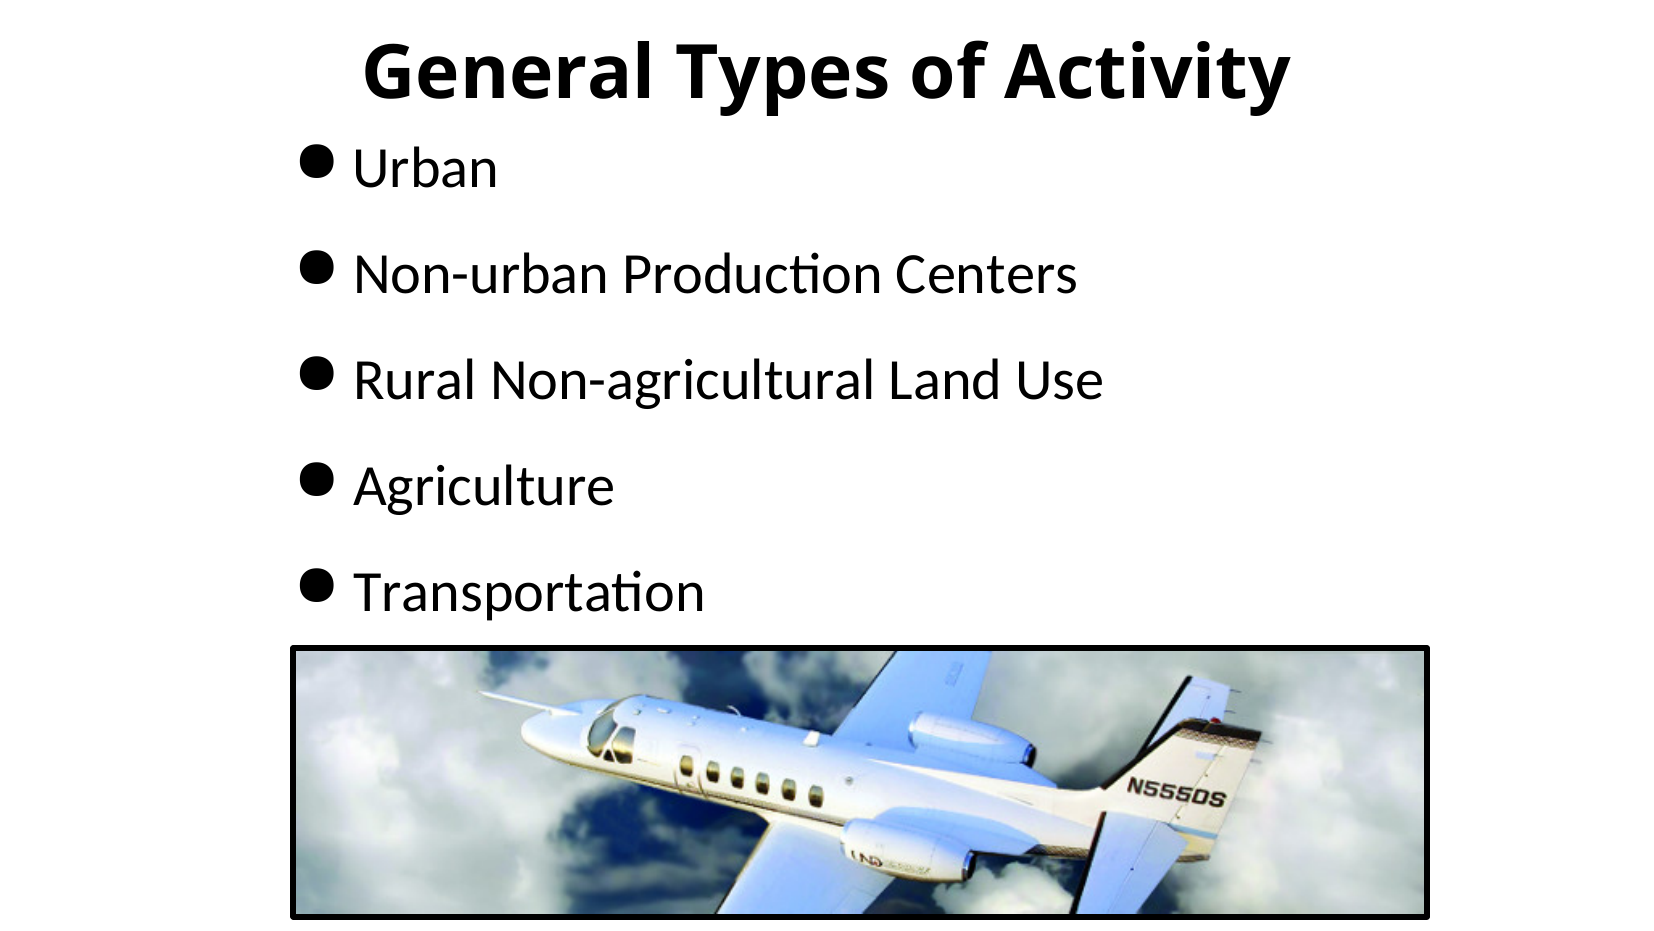

# General Types of Activity
 Urban
 Non-urban Production Centers
 Rural Non-agricultural Land Use
 Agriculture
 Transportation